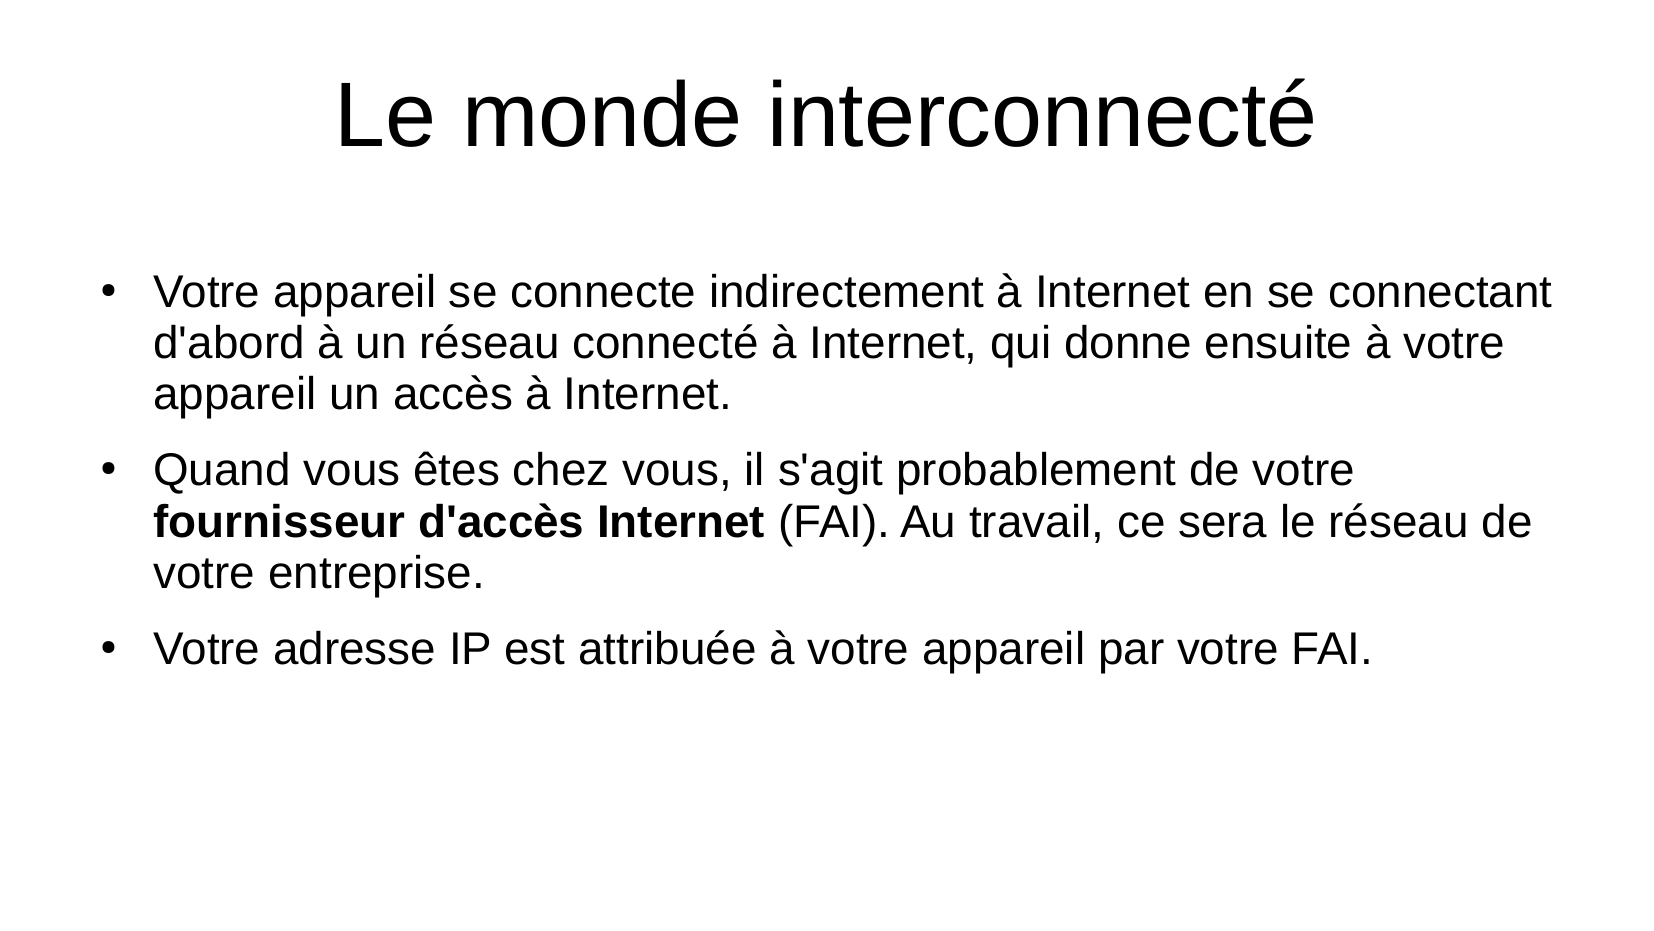

# Le monde interconnecté
Votre appareil se connecte indirectement à Internet en se connectant d'abord à un réseau connecté à Internet, qui donne ensuite à votre appareil un accès à Internet.
Quand vous êtes chez vous, il s'agit probablement de votre fournisseur d'accès Internet (FAI). Au travail, ce sera le réseau de votre entreprise.
Votre adresse IP est attribuée à votre appareil par votre FAI.